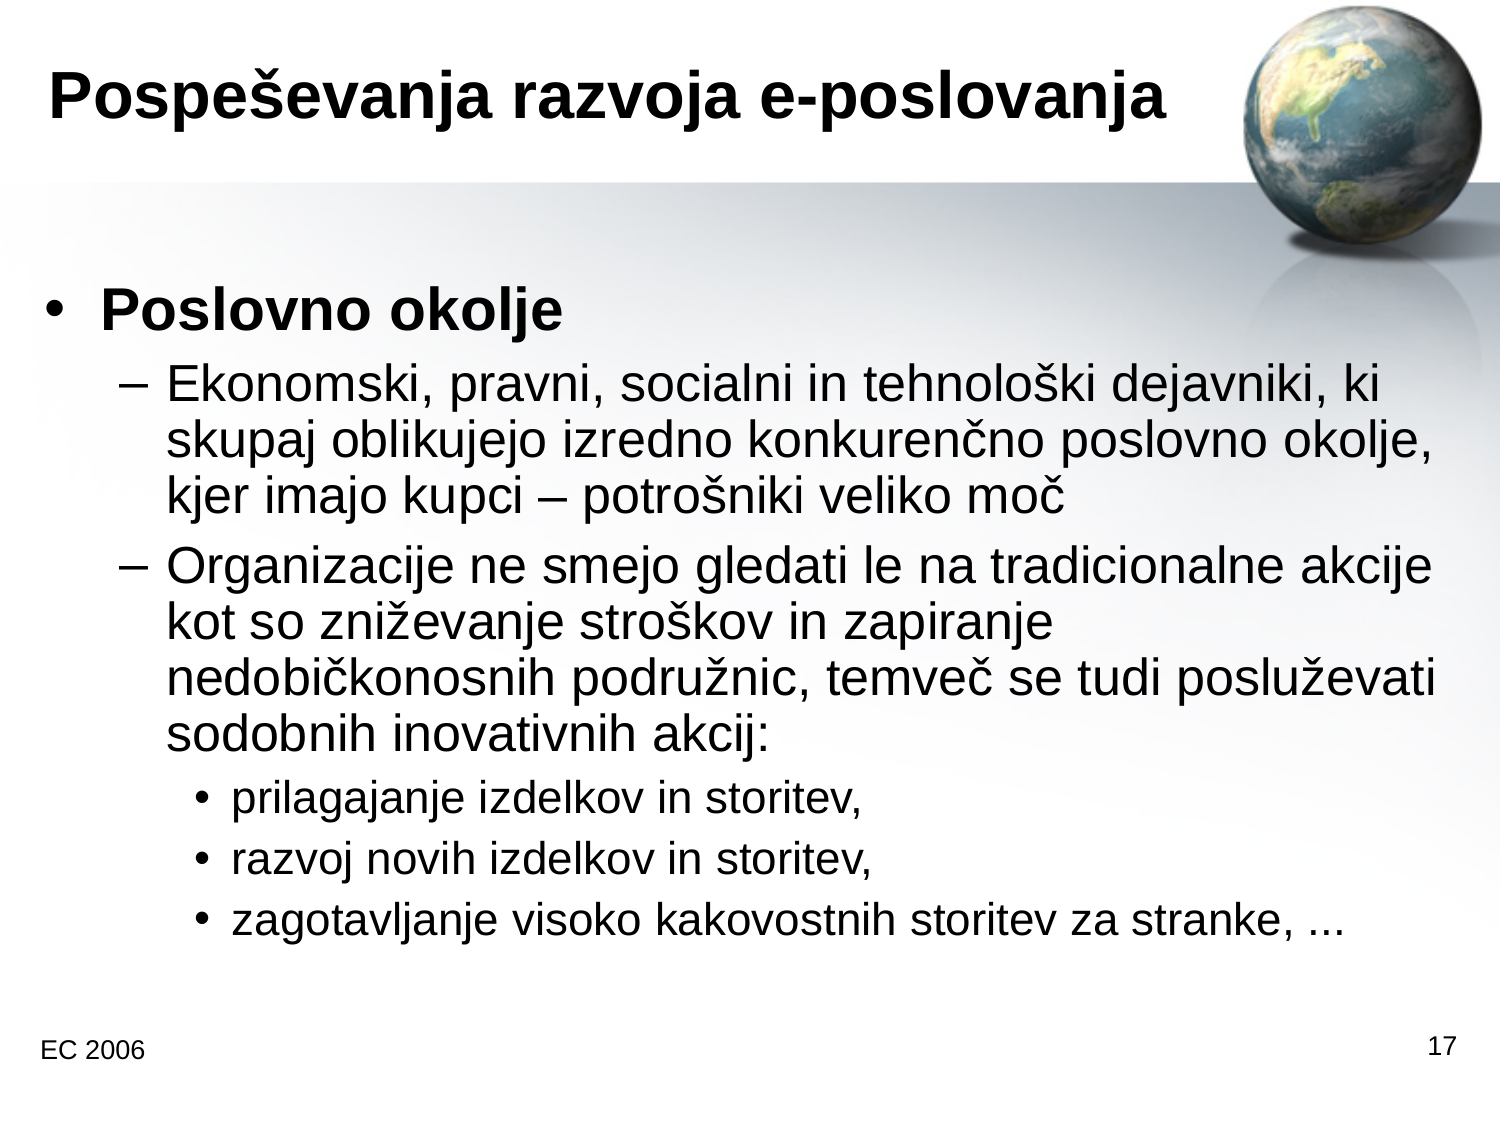

# Pospeševanja razvoja e-poslovanja
Poslovno okolje
Ekonomski, pravni, socialni in tehnološki dejavniki, ki skupaj oblikujejo izredno konkurenčno poslovno okolje, kjer imajo kupci – potrošniki veliko moč
Organizacije ne smejo gledati le na tradicionalne akcije kot so zniževanje stroškov in zapiranje nedobičkonosnih podružnic, temveč se tudi posluževati sodobnih inovativnih akcij:
prilagajanje izdelkov in storitev,
razvoj novih izdelkov in storitev,
zagotavljanje visoko kakovostnih storitev za stranke, ...
EC 2006